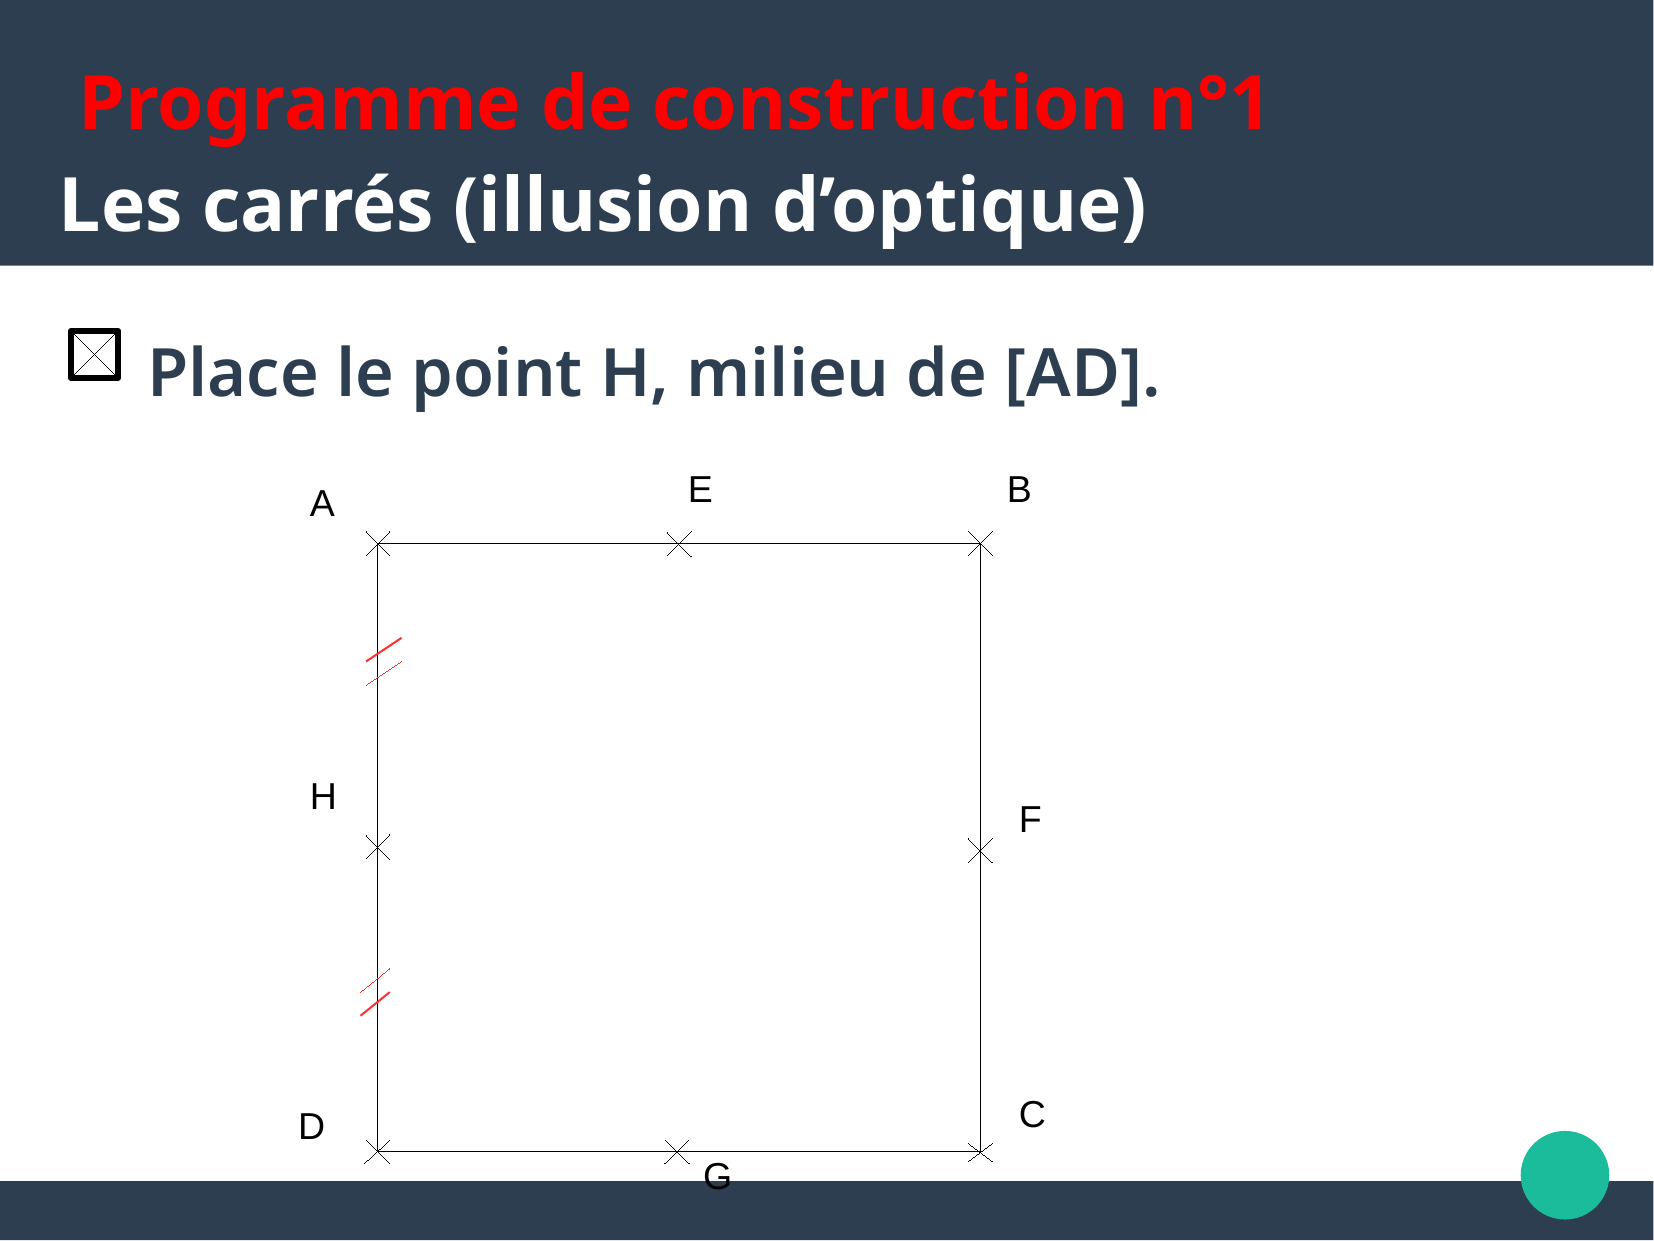

# Programme de construction n°1 Les carrés (illusion d’optique)
 Place le point H, milieu de [AD].
E
B
A
H
F
C
D
G